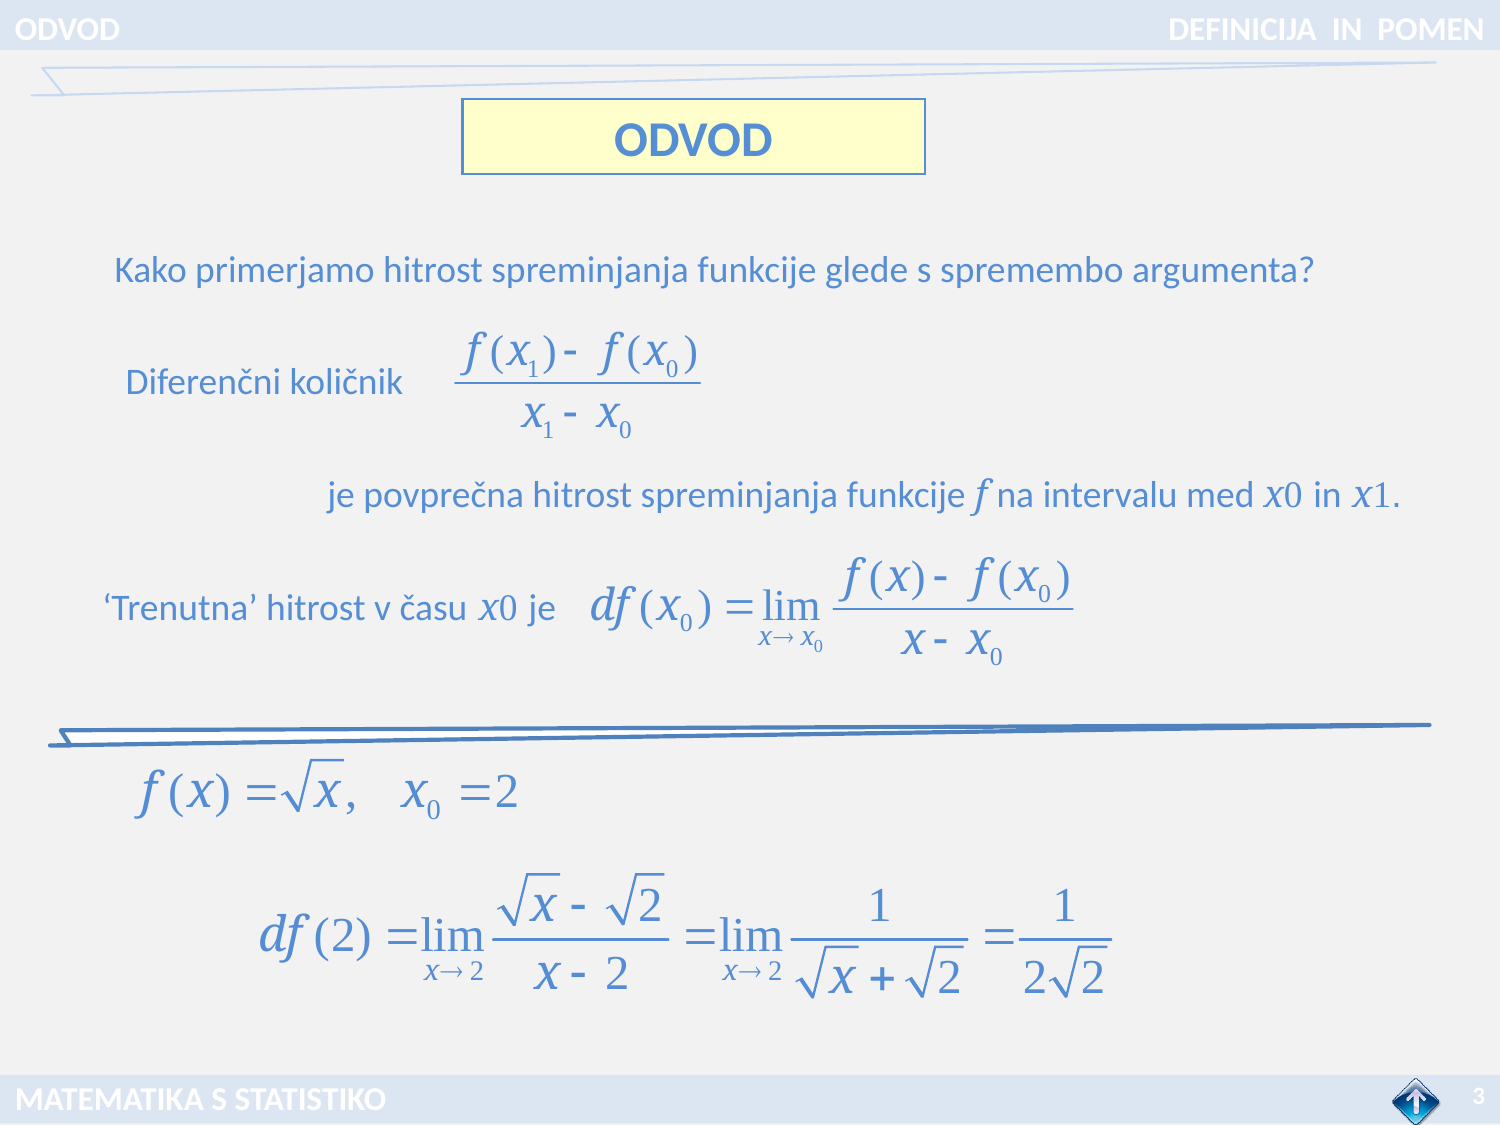

ODVOD
DEFINICIJA IN POMEN
ODVOD
Kako primerjamo hitrost spreminjanja funkcije glede s spremembo argumenta?
Diferenčni količnik
je povprečna hitrost spreminjanja funkcije f na intervalu med x0 in x1.
‘Trenutna’ hitrost v času x0 je
MATEMATIKA S STATISTIKO